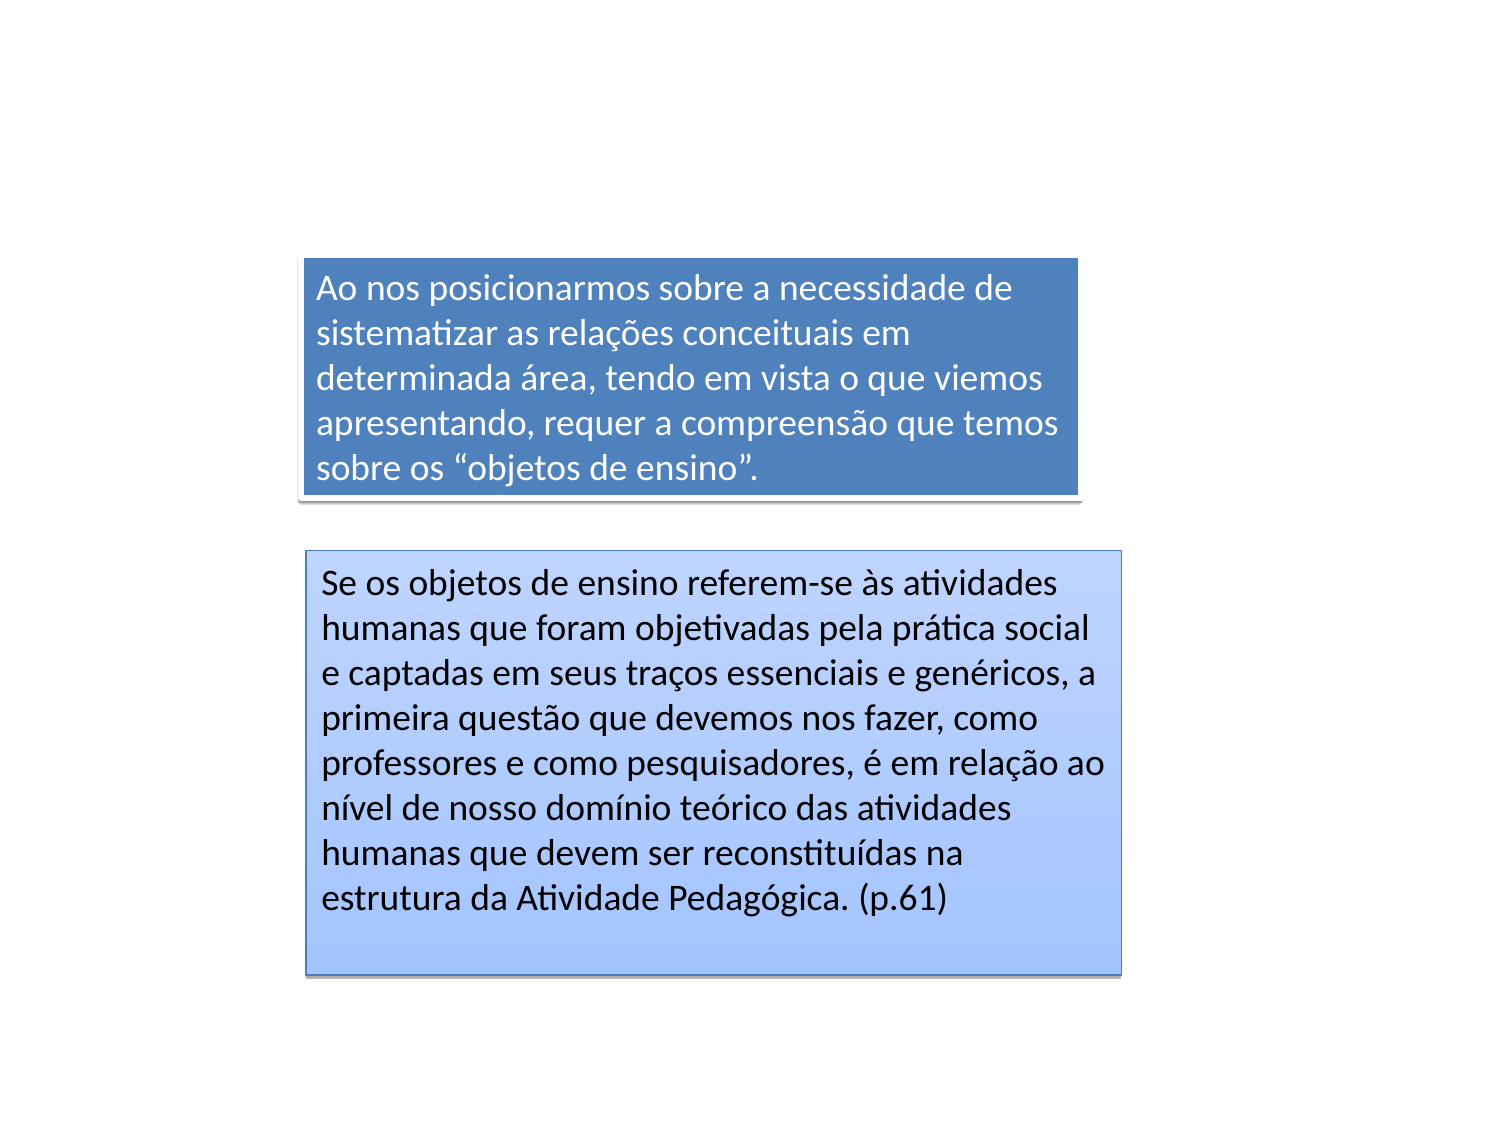

Ao nos posicionarmos sobre a necessidade de sistematizar as relações conceituais em determinada área, tendo em vista o que viemos apresentando, requer a compreensão que temos sobre os “objetos de ensino”.
Se os objetos de ensino referem-se às atividades humanas que foram objetivadas pela prática social e captadas em seus traços essenciais e genéricos, a primeira questão que devemos nos fazer, como professores e como pesquisadores, é em relação ao nível de nosso domínio teórico das atividades humanas que devem ser reconstituídas na estrutura da Atividade Pedagógica. (p.61)